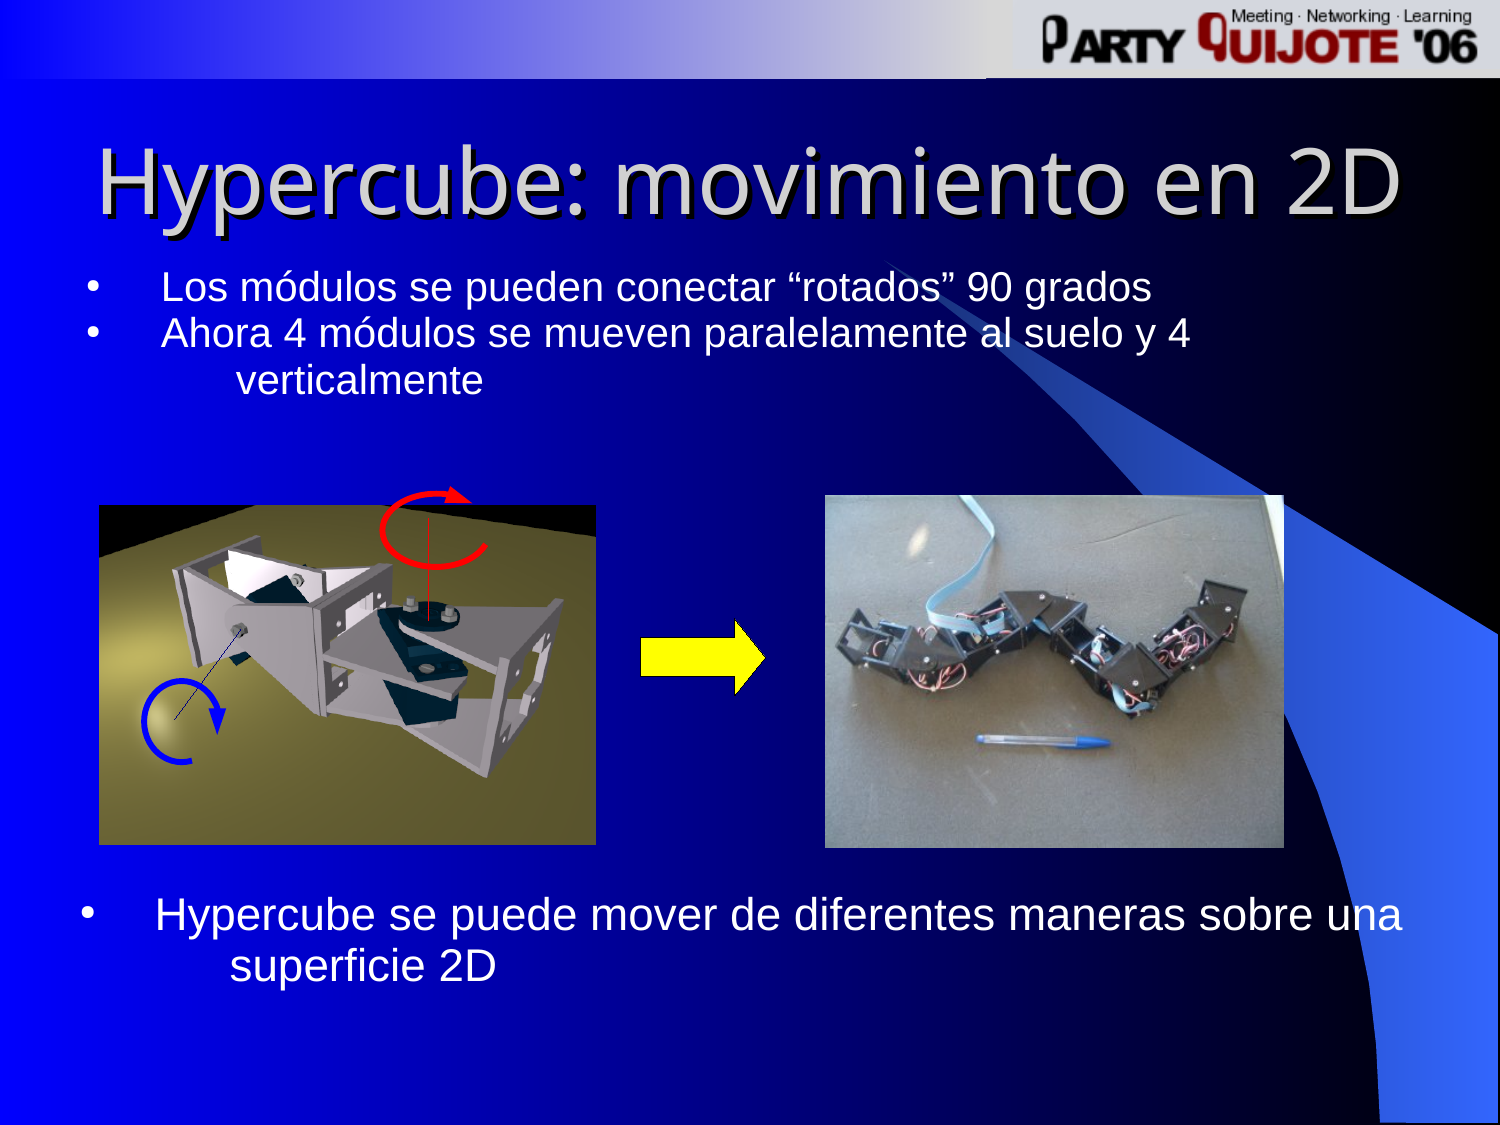

# Hypercube: movimiento en 2D
Los módulos se pueden conectar “rotados” 90 grados
Ahora 4 módulos se mueven paralelamente al suelo y 4 verticalmente
Hypercube se puede mover de diferentes maneras sobre una superficie 2D